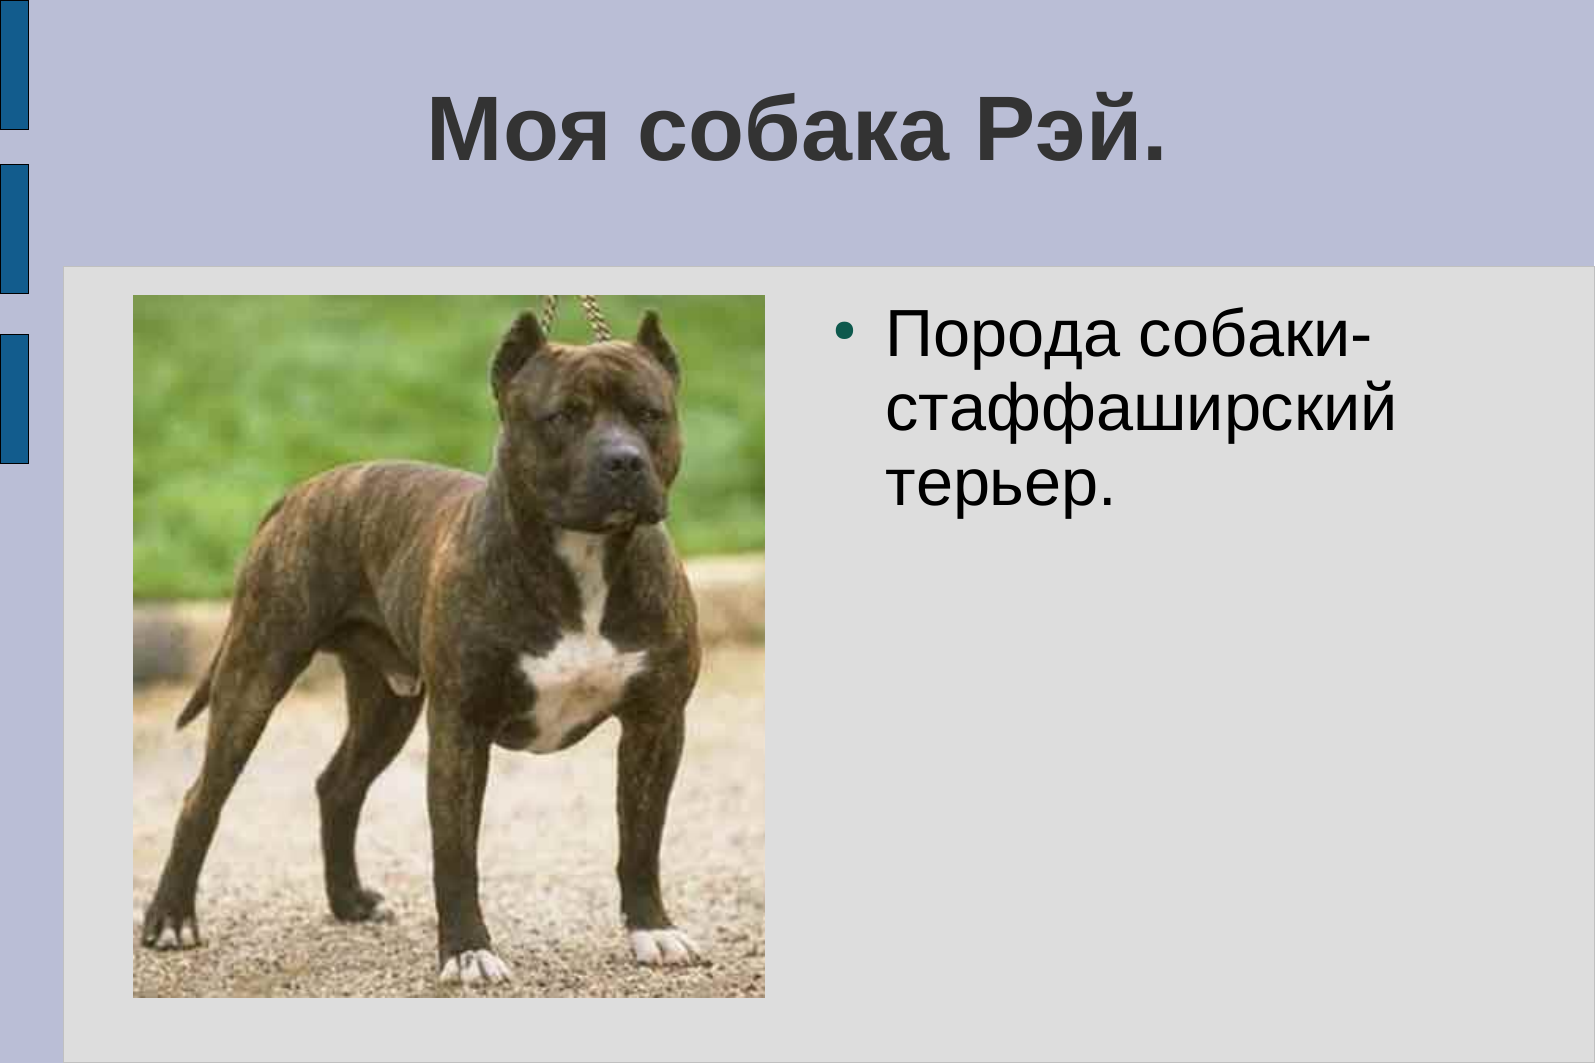

# Моя собака Рэй.
Порода собаки- стаффаширский терьер.